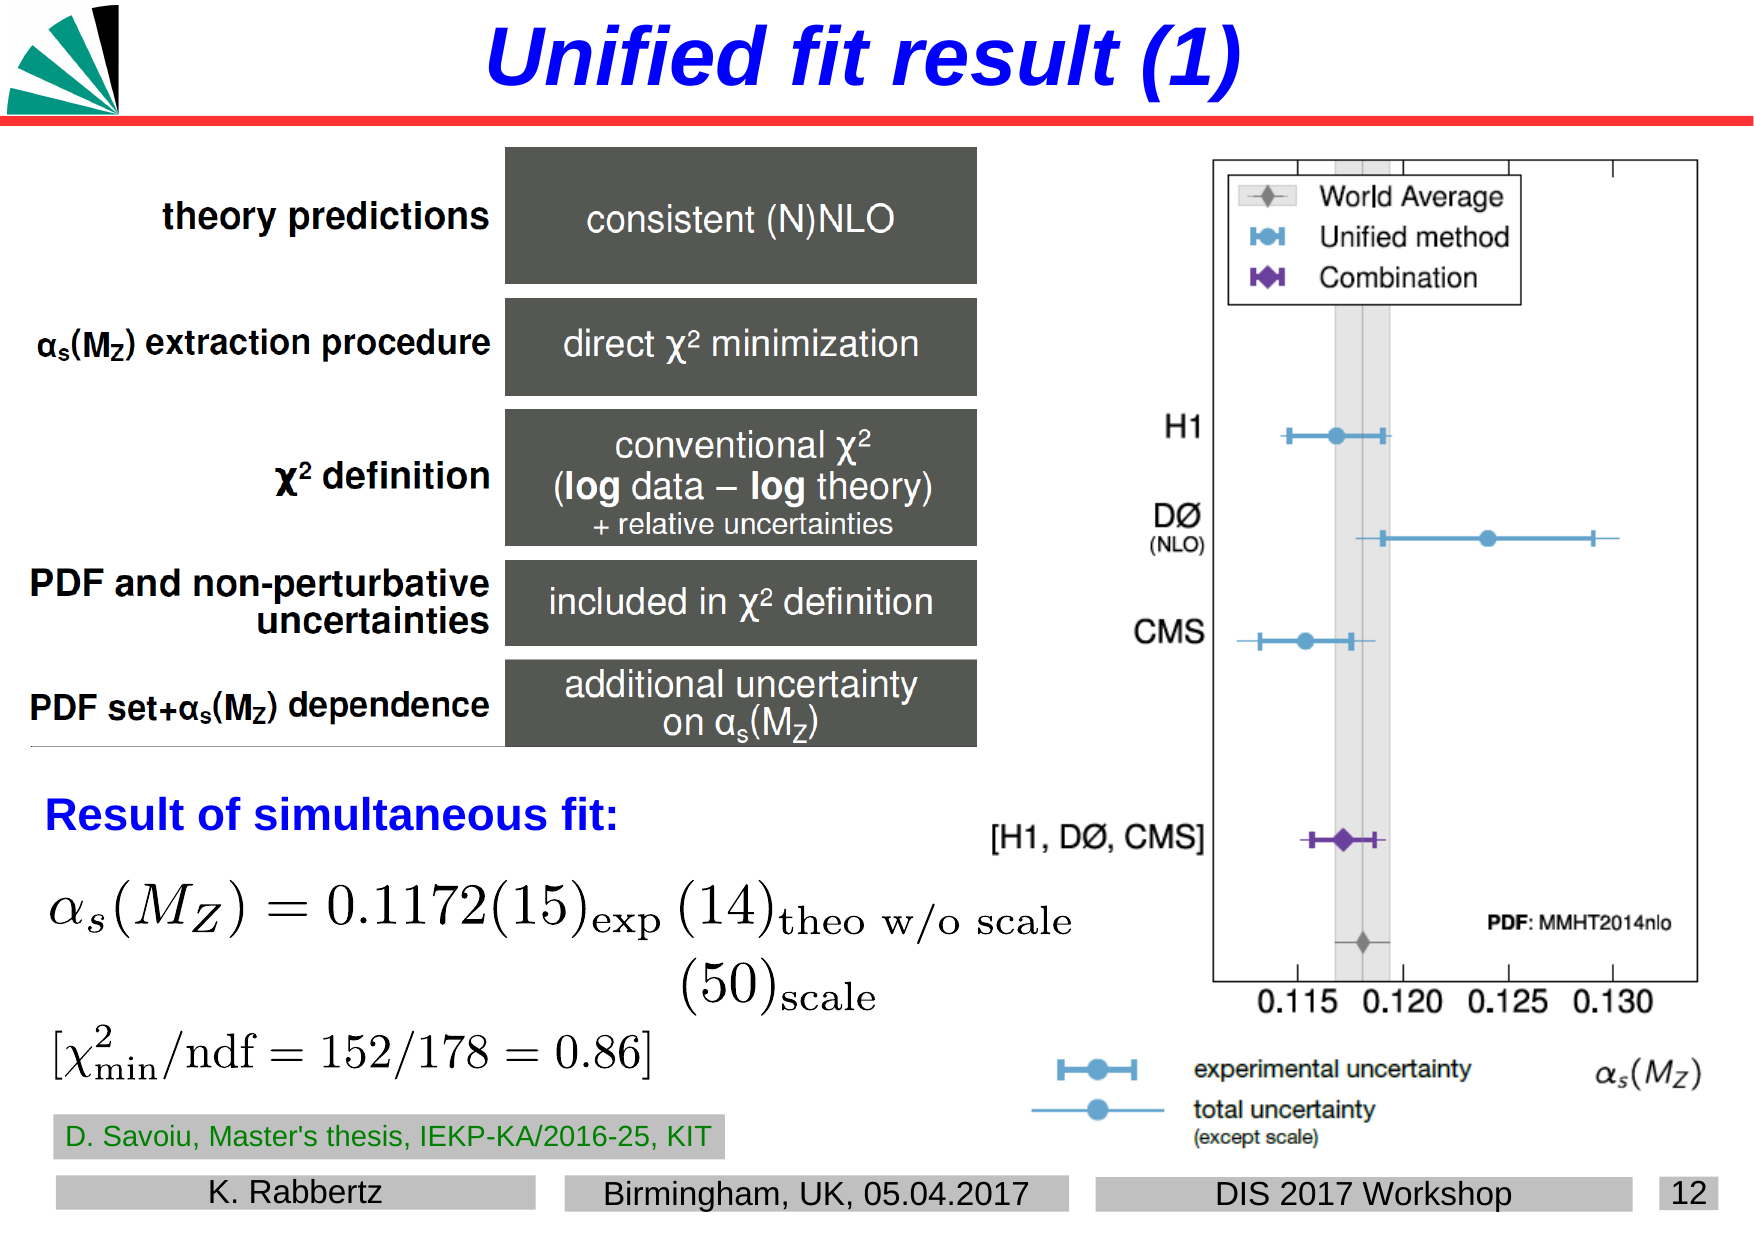

# Unified fit result (1)
Result of simultaneous fit:
D. Savoiu, Master's thesis, IEKP-KA/2016-25, KIT